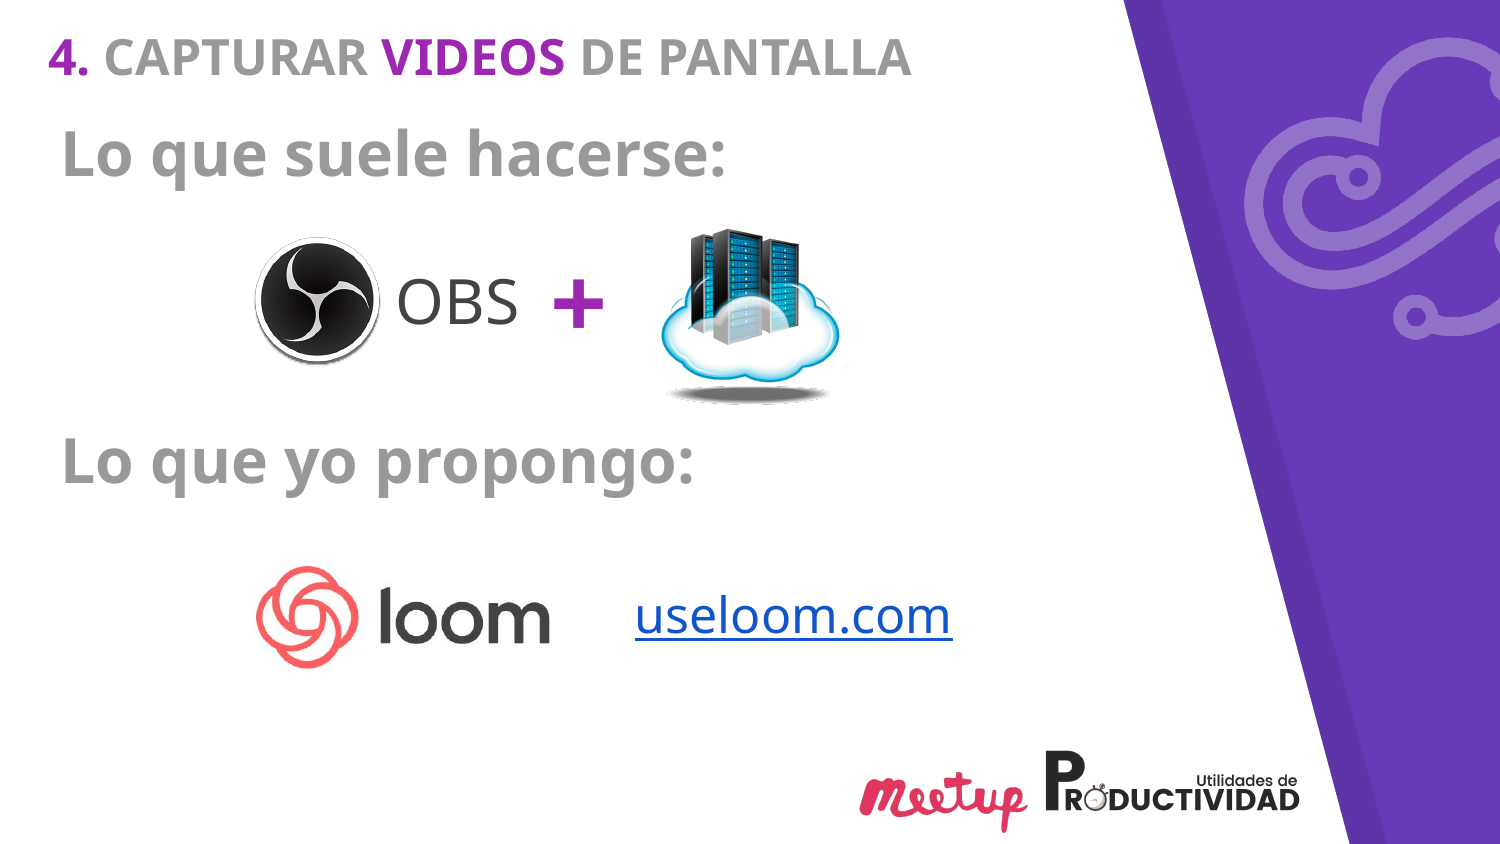

4. CAPTURAR VIDEOS DE PANTALLA
# Lo que suele hacerse:
+
OBS
Lo que yo propongo:
useloom.com